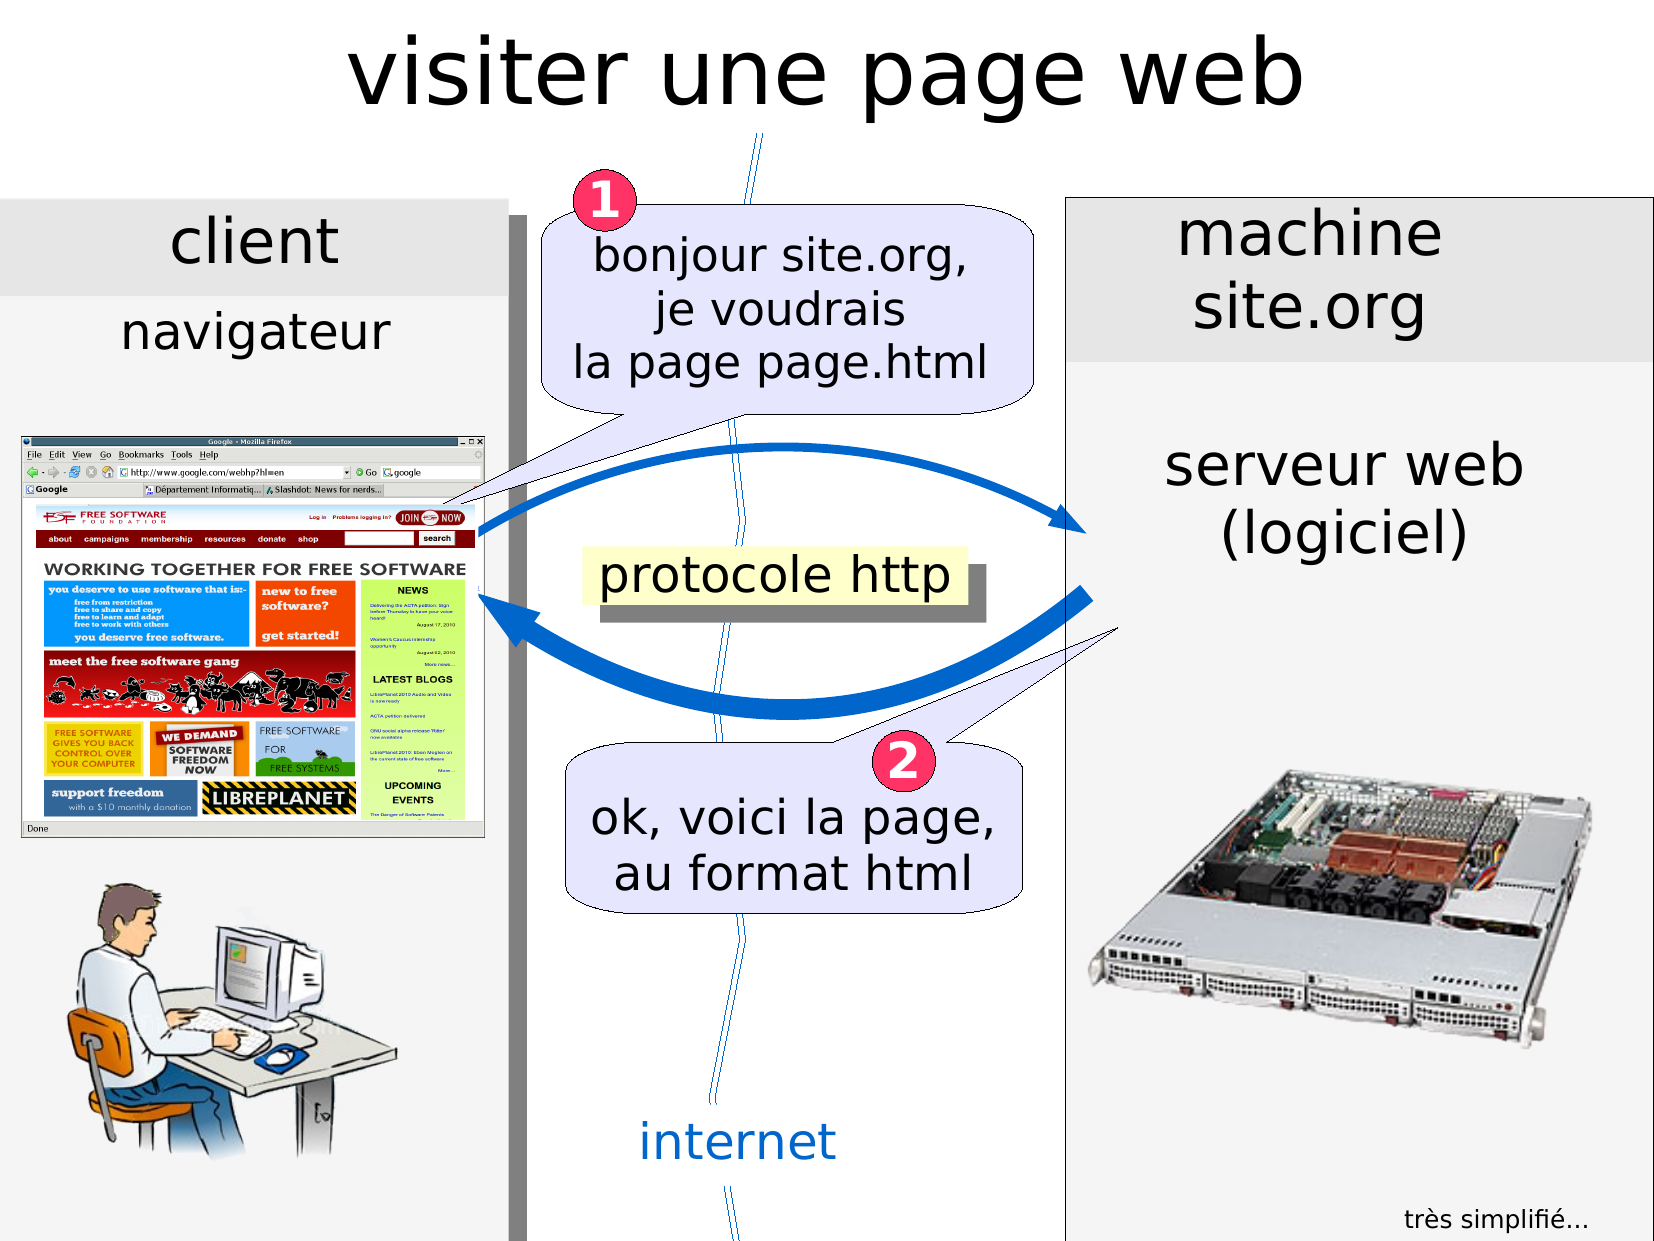

# visiter une page web
1
machine
site.org
bonjour site.org,
je voudrais
la page page.html
client
navigateur
serveur web
(logiciel)
 protocole http
2
ok, voici la page,
au format html
internet
très simplifié...